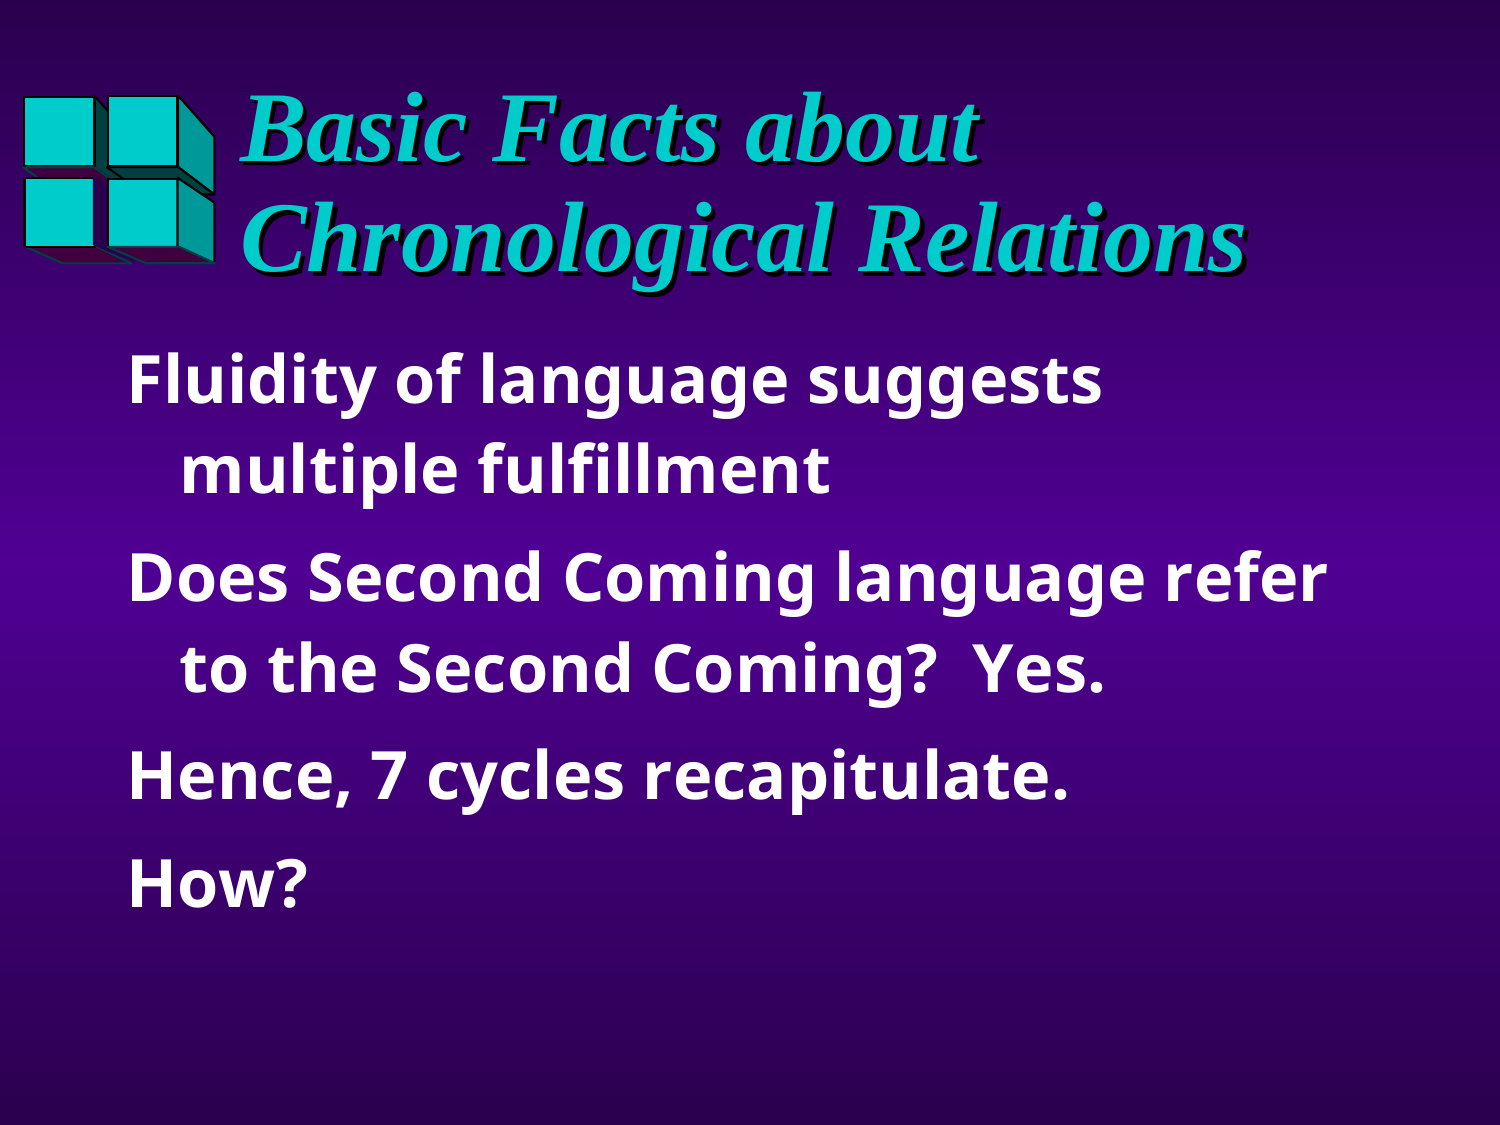

# Basic Facts about Chronological Relations
Fluidity of language suggests multiple fulfillment
Does Second Coming language refer to the Second Coming? Yes.
Hence, 7 cycles recapitulate.
How?